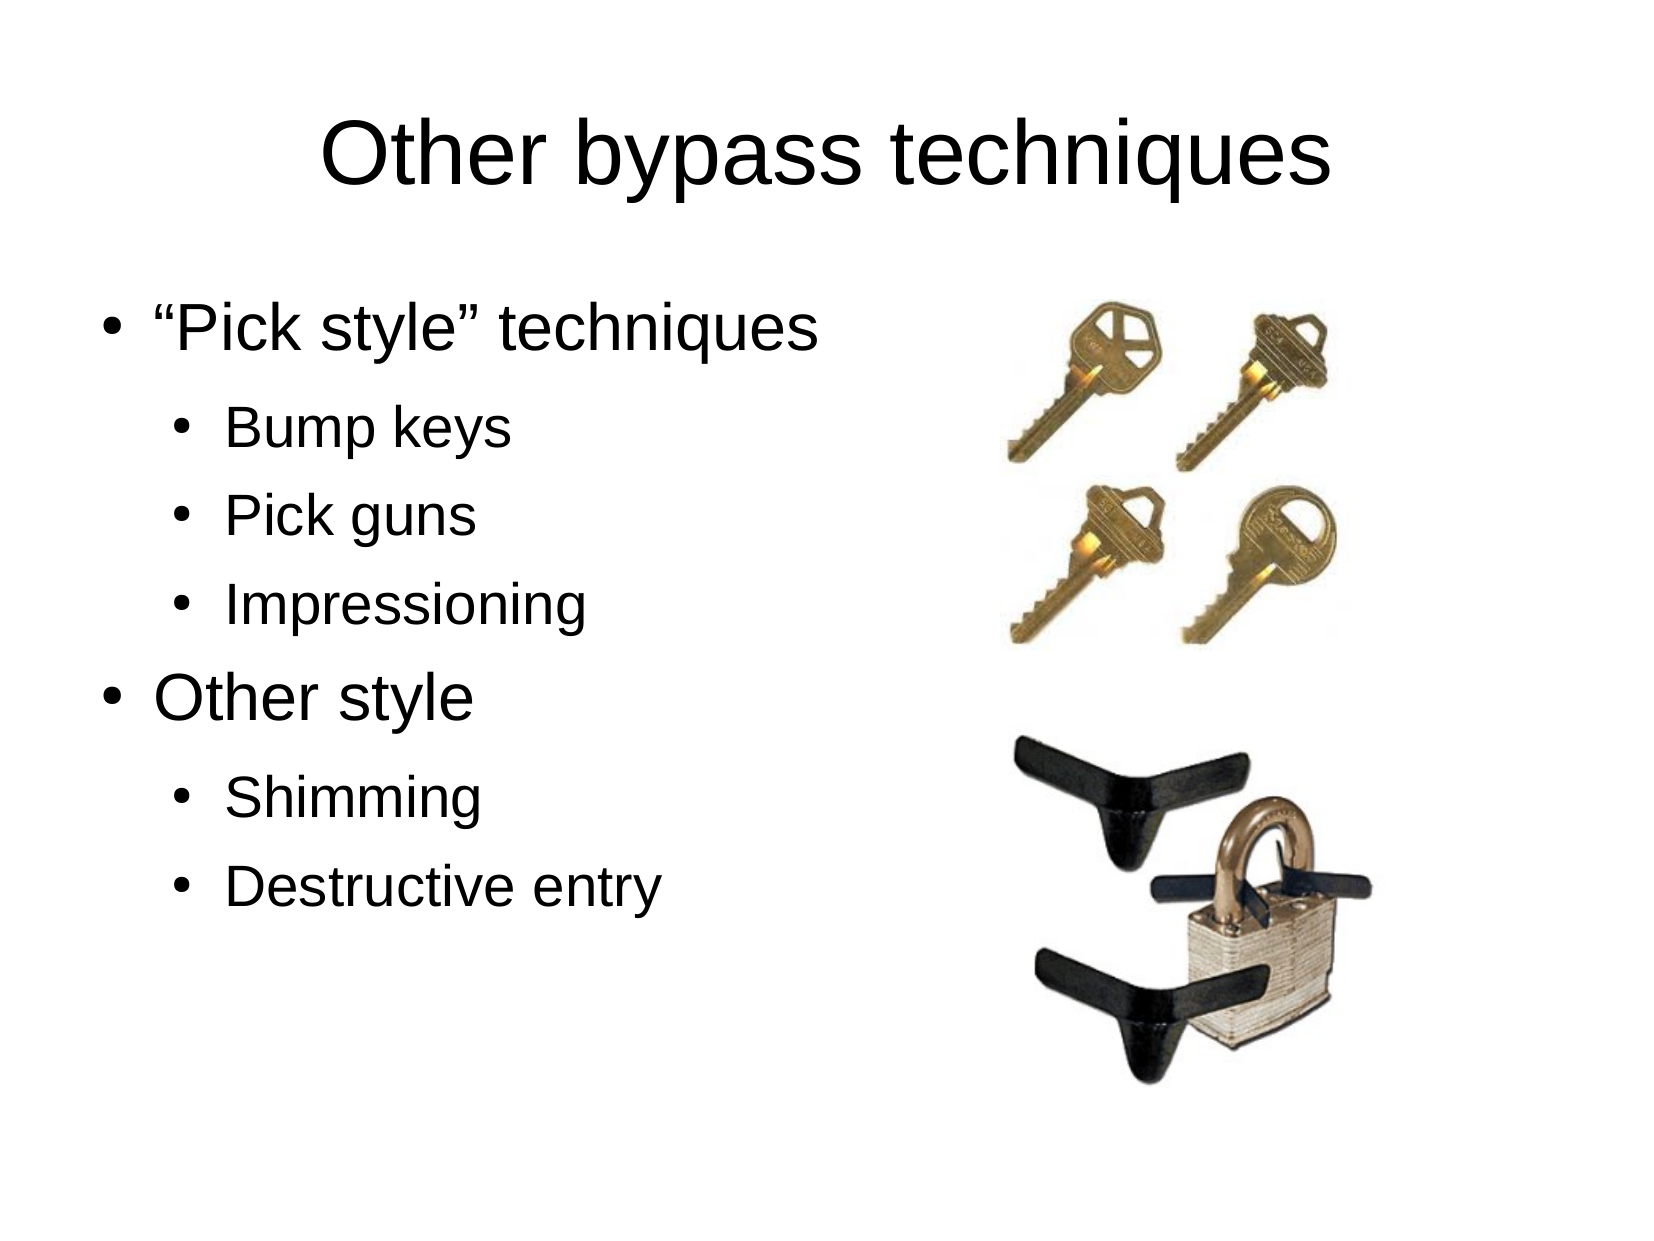

# Other bypass techniques
“Pick style” techniques
Bump keys
Pick guns
Impressioning
Other style
Shimming
Destructive entry